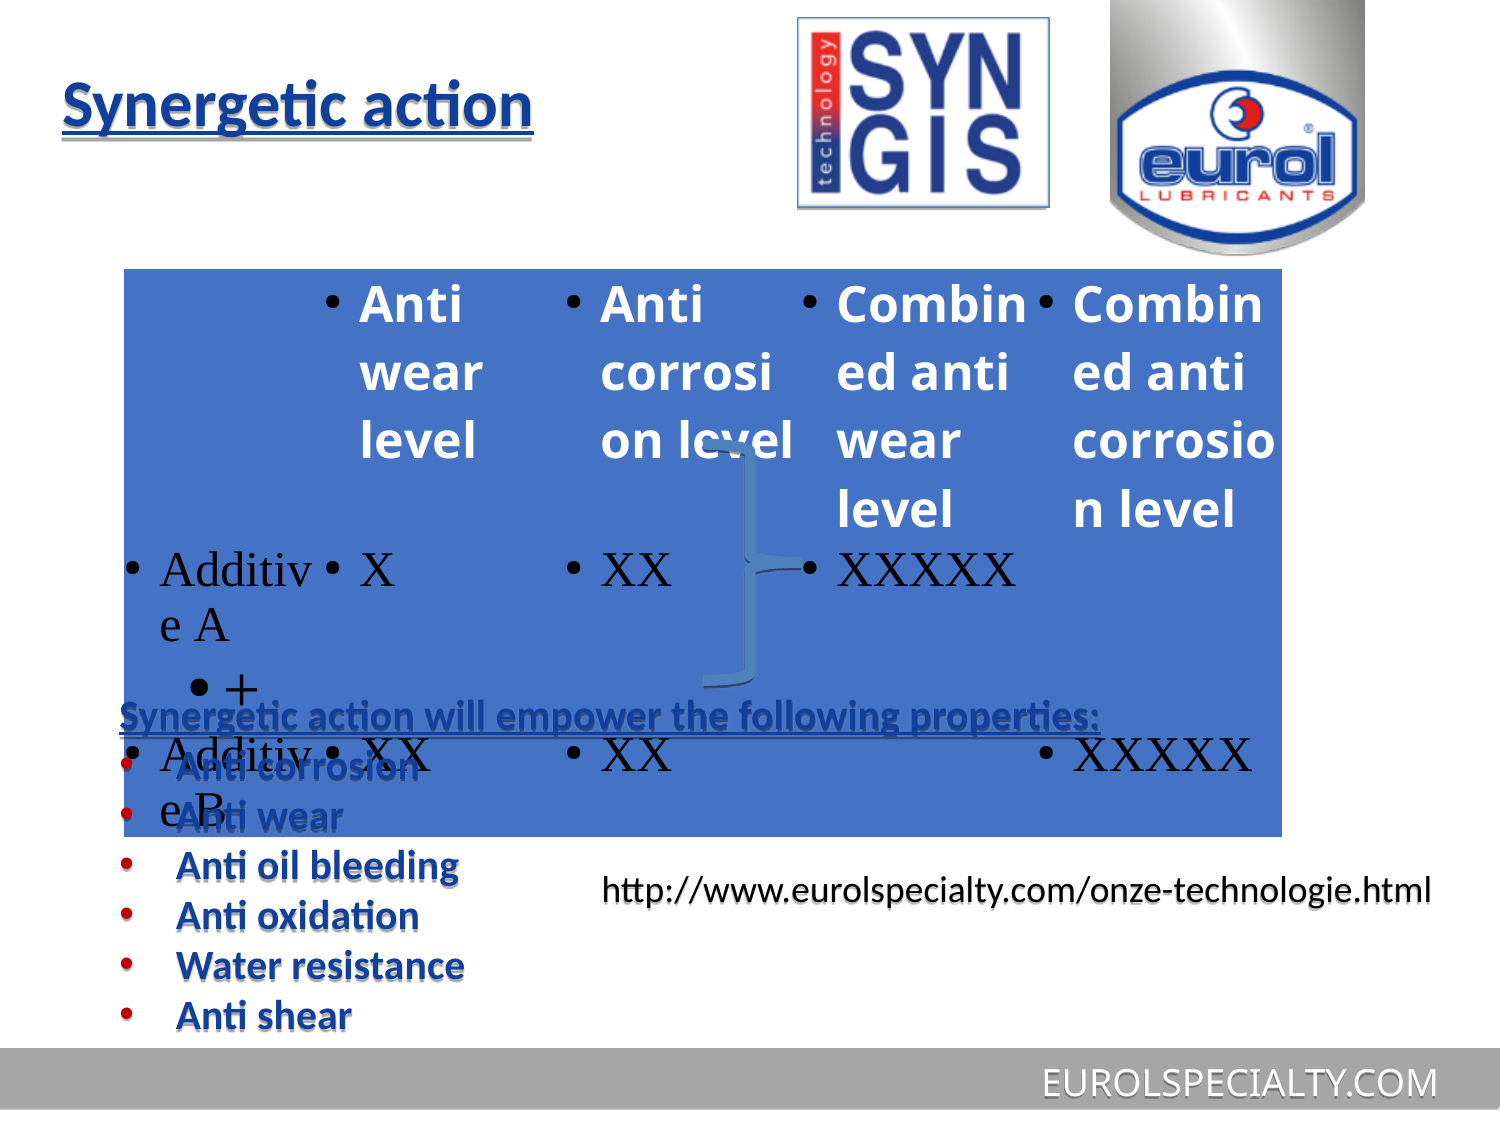

Synergetic action
| | Anti wear level | Anti corrosion level | Combined anti wear level | Combined anti corrosion level |
| --- | --- | --- | --- | --- |
| Additive A | X | XX | XXXXX | |
| + | | | | |
| Additive B | XX | XX | | XXXXX |
Synergetic action will empower the following properties:
Anti corrosion
Anti wear
Anti oil bleeding
Anti oxidation
Water resistance
Anti shear
http://www.eurolspecialty.com/onze-technologie.html